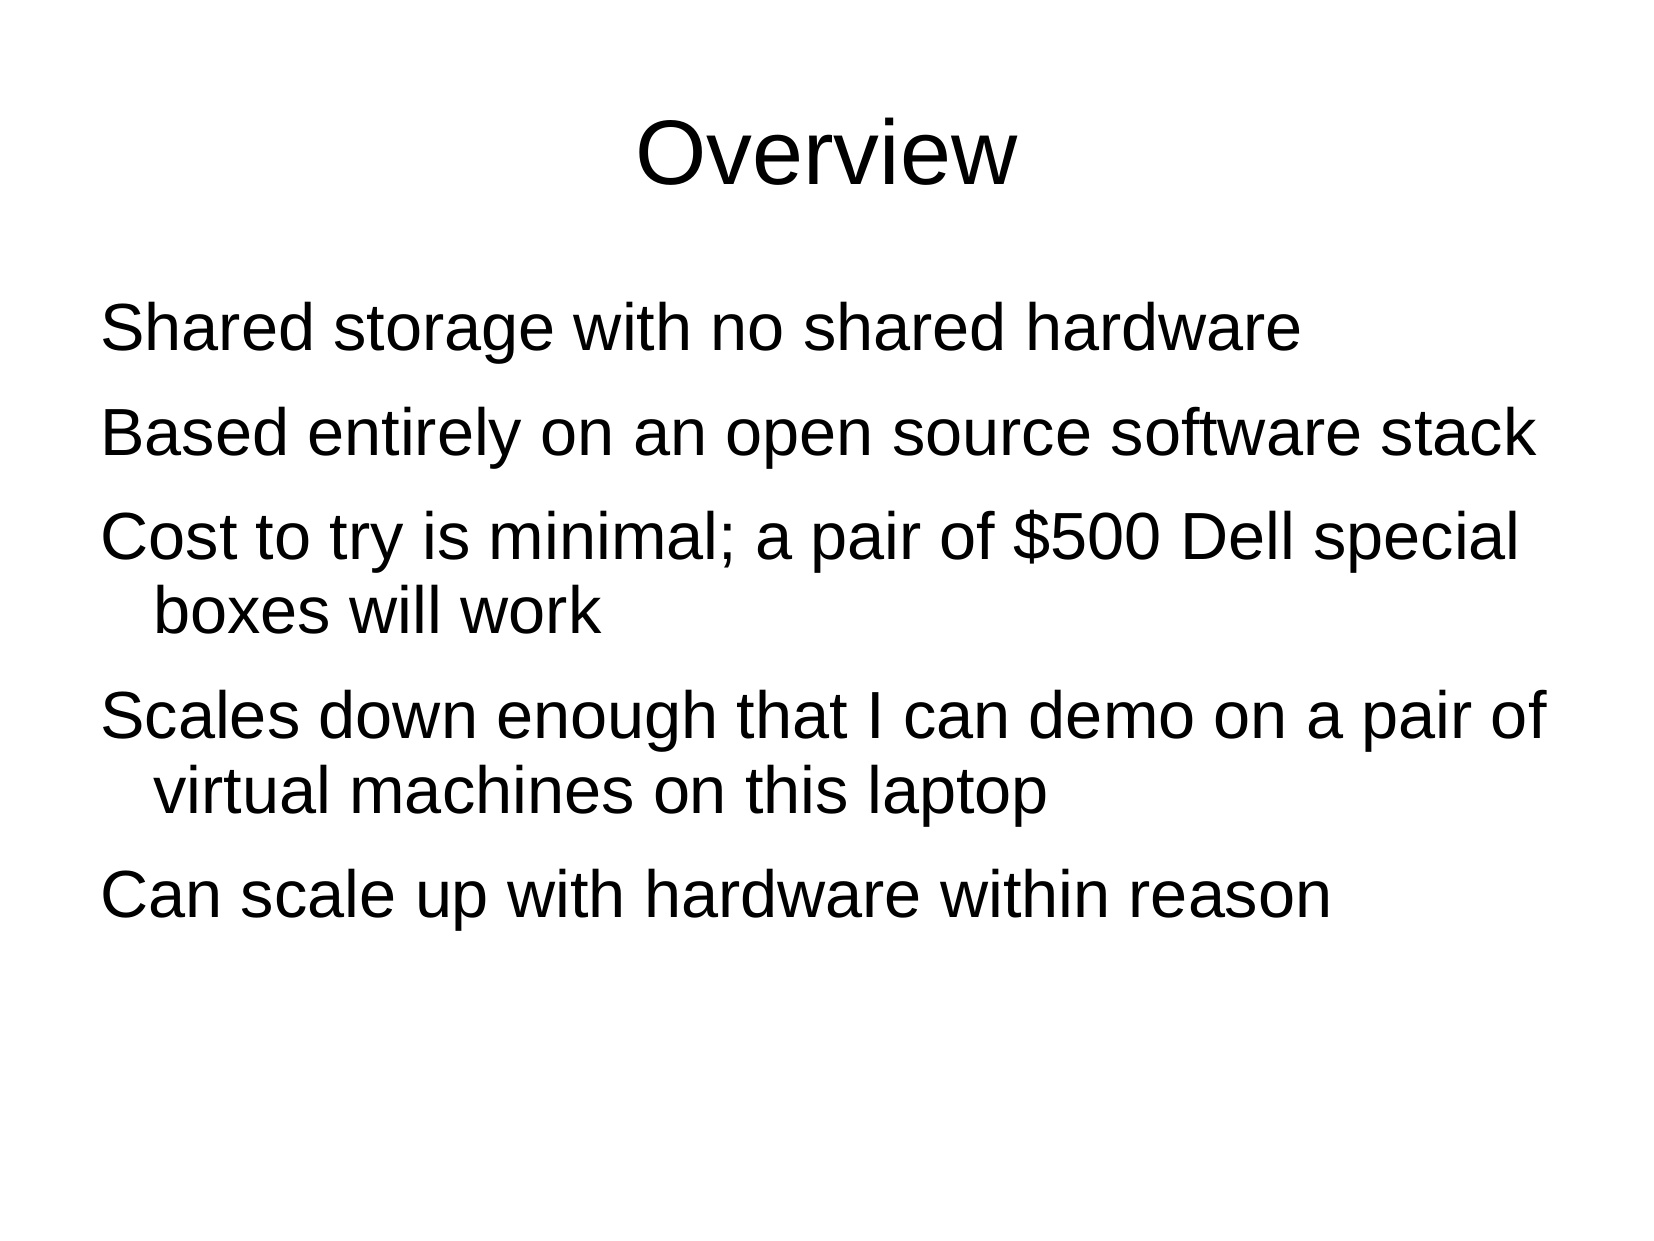

# Overview
Shared storage with no shared hardware
Based entirely on an open source software stack
Cost to try is minimal; a pair of $500 Dell special boxes will work
Scales down enough that I can demo on a pair of virtual machines on this laptop
Can scale up with hardware within reason